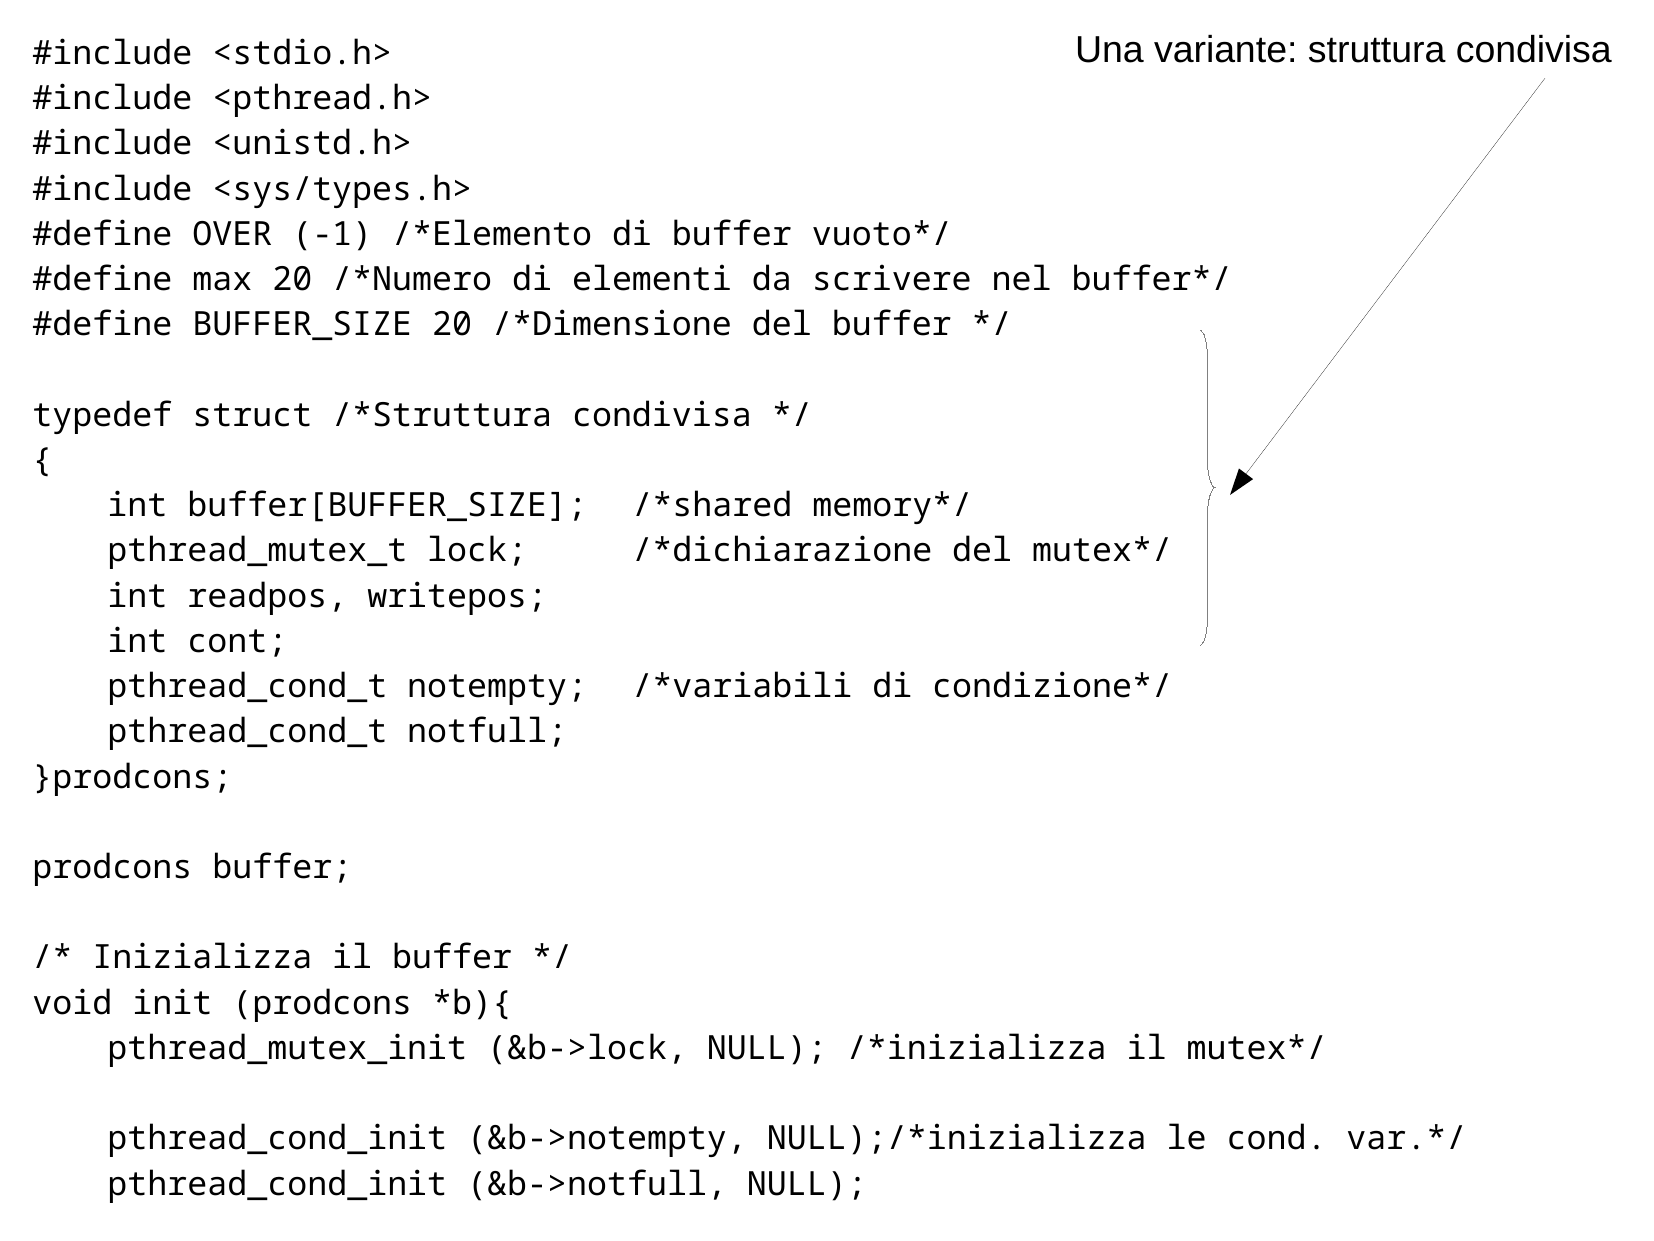

#include <stdio.h>
#include <pthread.h>
#include <unistd.h>
#include <sys/types.h>
#define OVER (-1) /*Elemento di buffer vuoto*/
#define max 20 /*Numero di elementi da scrivere nel buffer*/
#define BUFFER_SIZE 20 /*Dimensione del buffer */
typedef struct /*Struttura condivisa */
{
	int buffer[BUFFER_SIZE]; 	/*shared memory*/
	pthread_mutex_t lock; 		/*dichiarazione del mutex*/
	int readpos, writepos;
	int cont;
	pthread_cond_t notempty; 	/*variabili di condizione*/
	pthread_cond_t notfull;
}prodcons;
prodcons buffer;
/* Inizializza il buffer */
void init (prodcons *b){
	pthread_mutex_init (&b->lock, NULL); /*inizializza il mutex*/
	pthread_cond_init (&b->notempty, NULL);/*inizializza le cond. var.*/
	pthread_cond_init (&b->notfull, NULL);
	b->cont=0;
	b->readpos = 0;
	b->writepos = 0;
}
Una variante: struttura condivisa